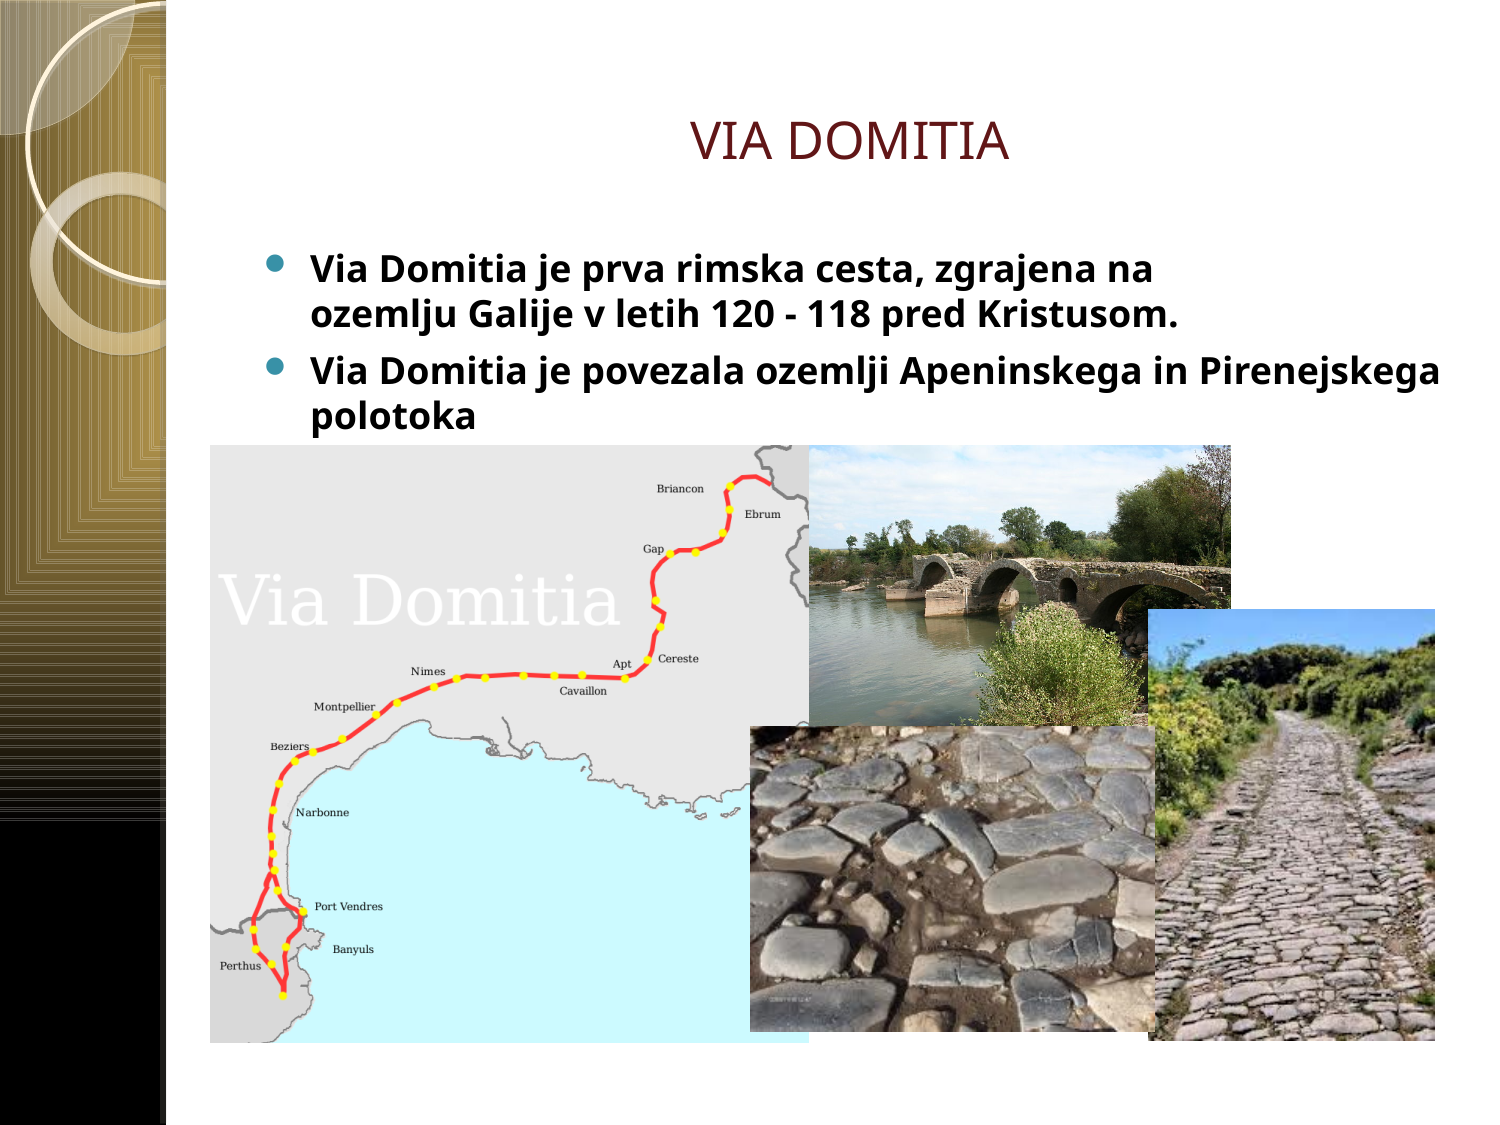

# VIA DOMITIA
Via Domitia je prva rimska cesta, zgrajena na ozemlju Galije v letih 120 - 118 pred Kristusom.
Via Domitia je povezala ozemlji Apeninskega in Pirenejskega polotoka